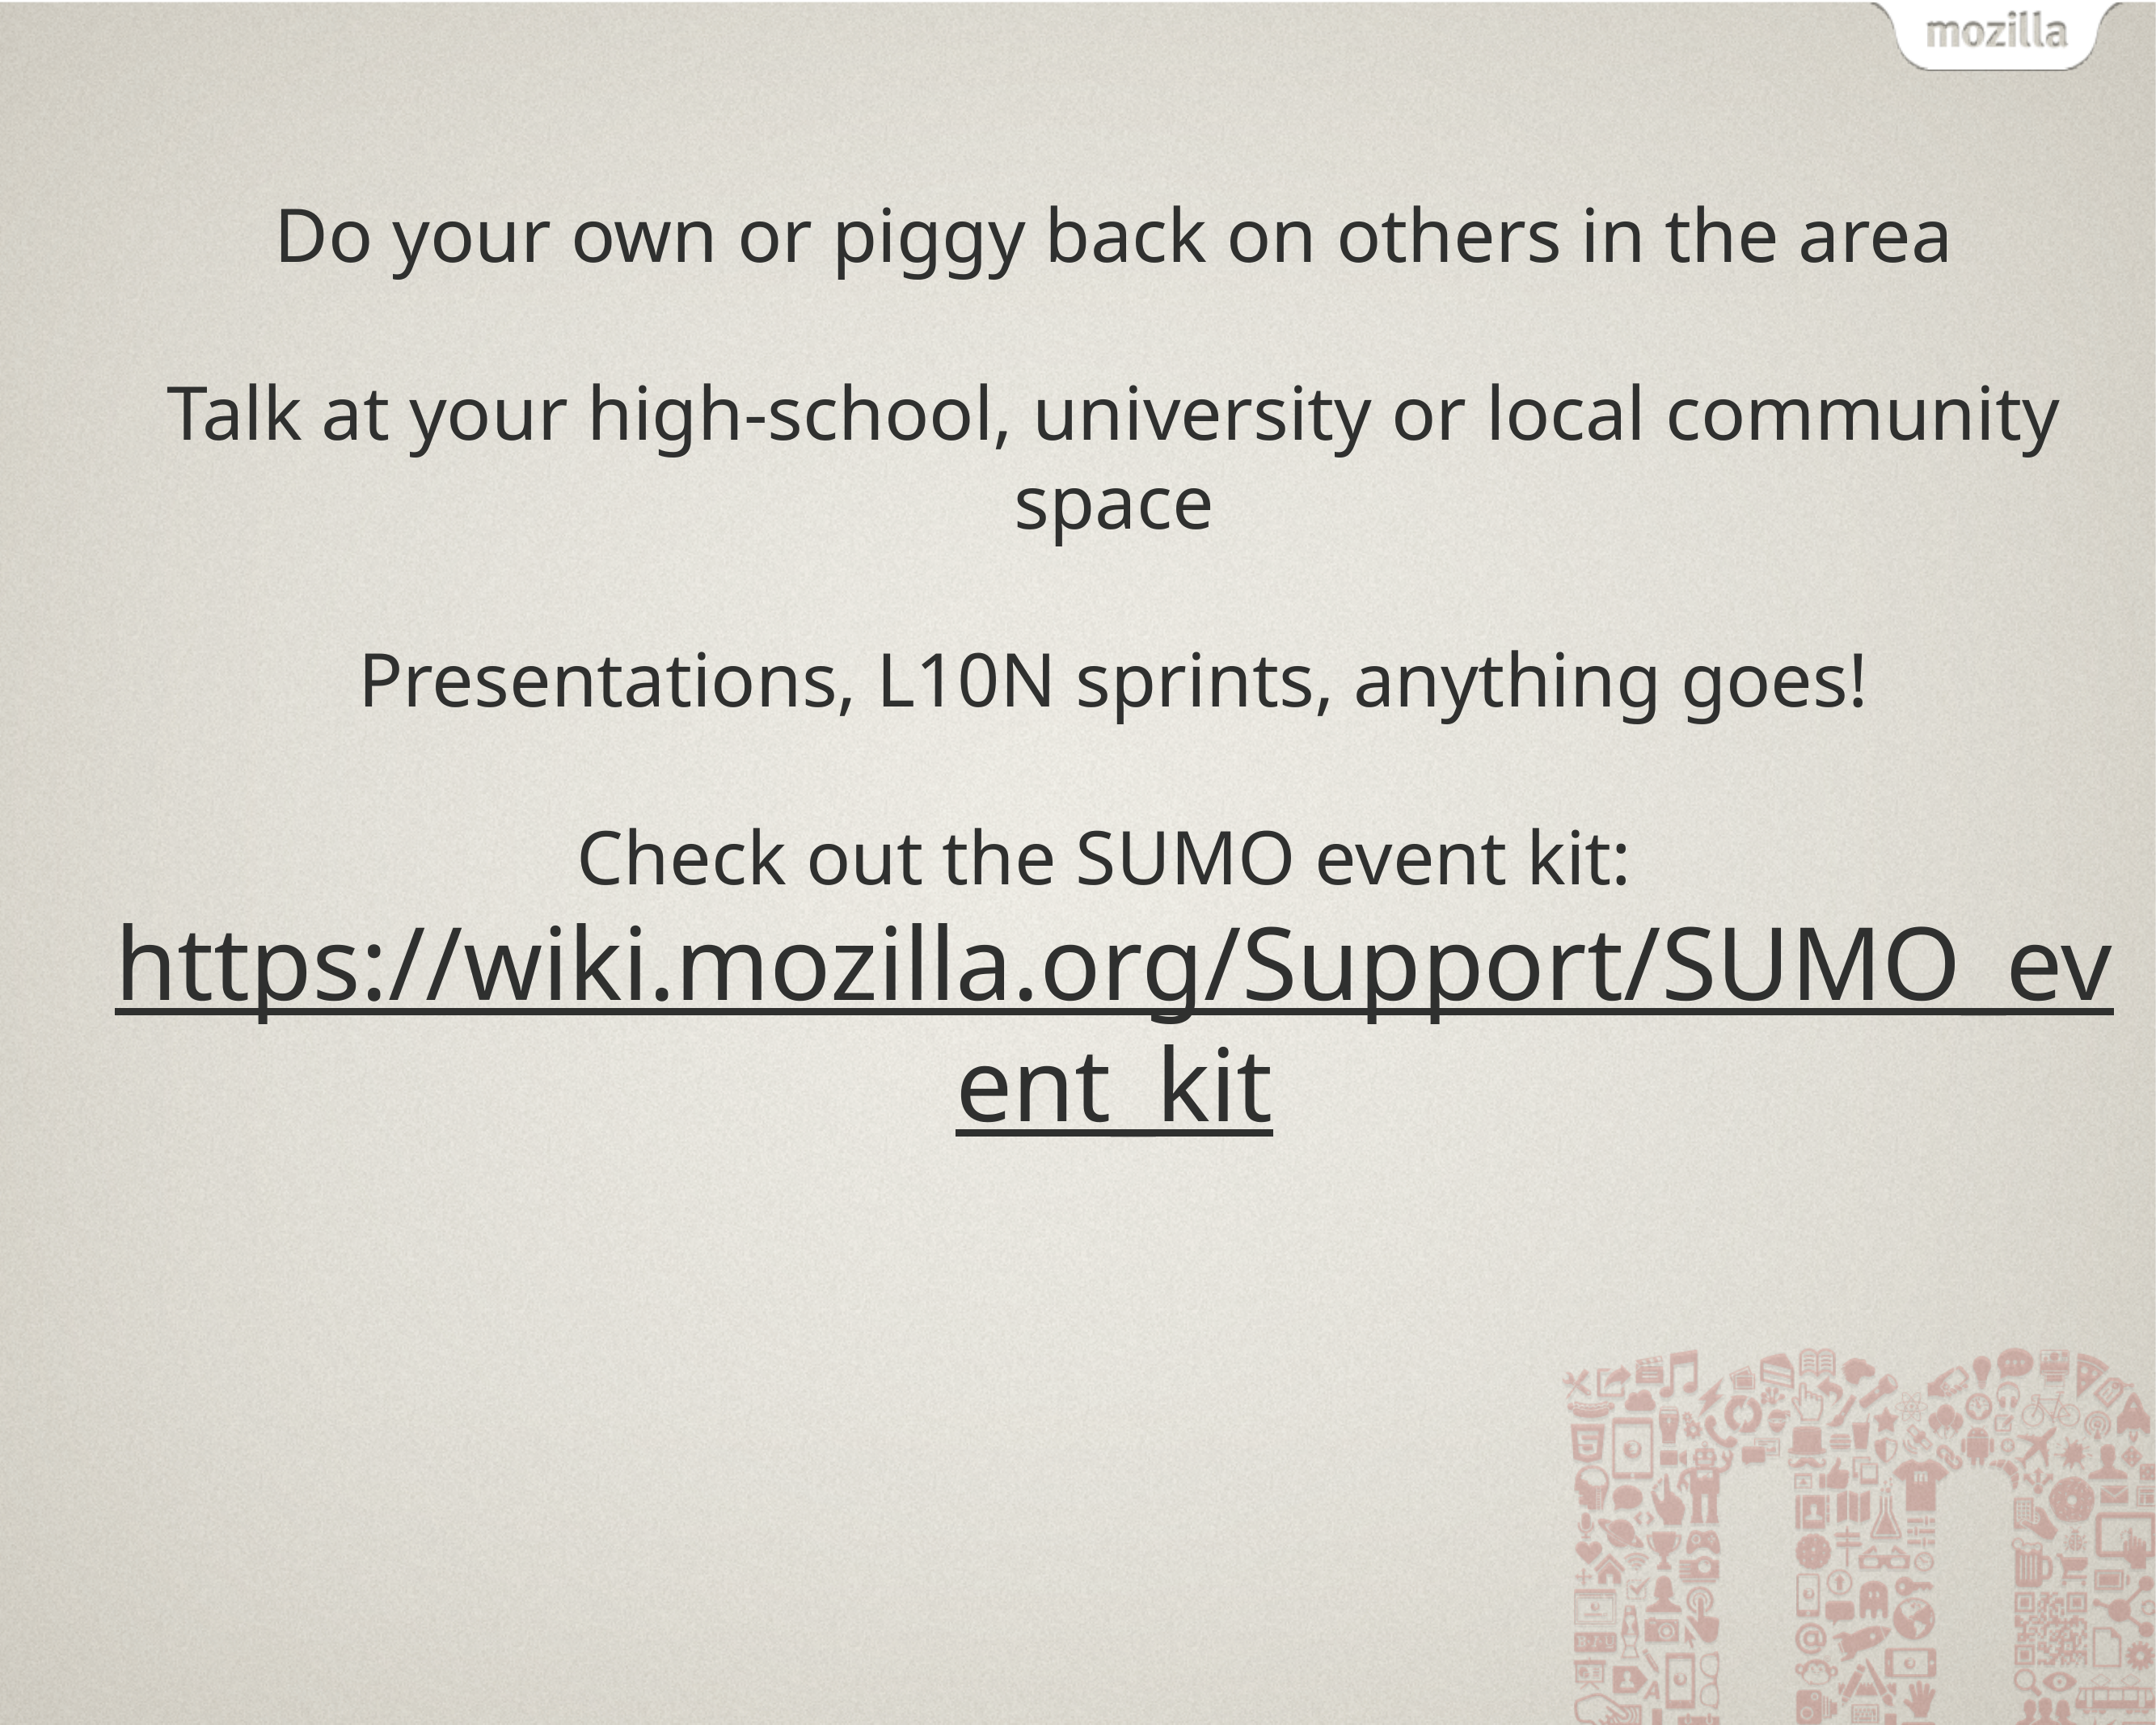

Do your own or piggy back on others in the area
Talk at your high-school, university or local community space
Presentations, L10N sprints, anything goes!
Check out the SUMO event kit:
https://wiki.mozilla.org/Support/SUMO_event_kit